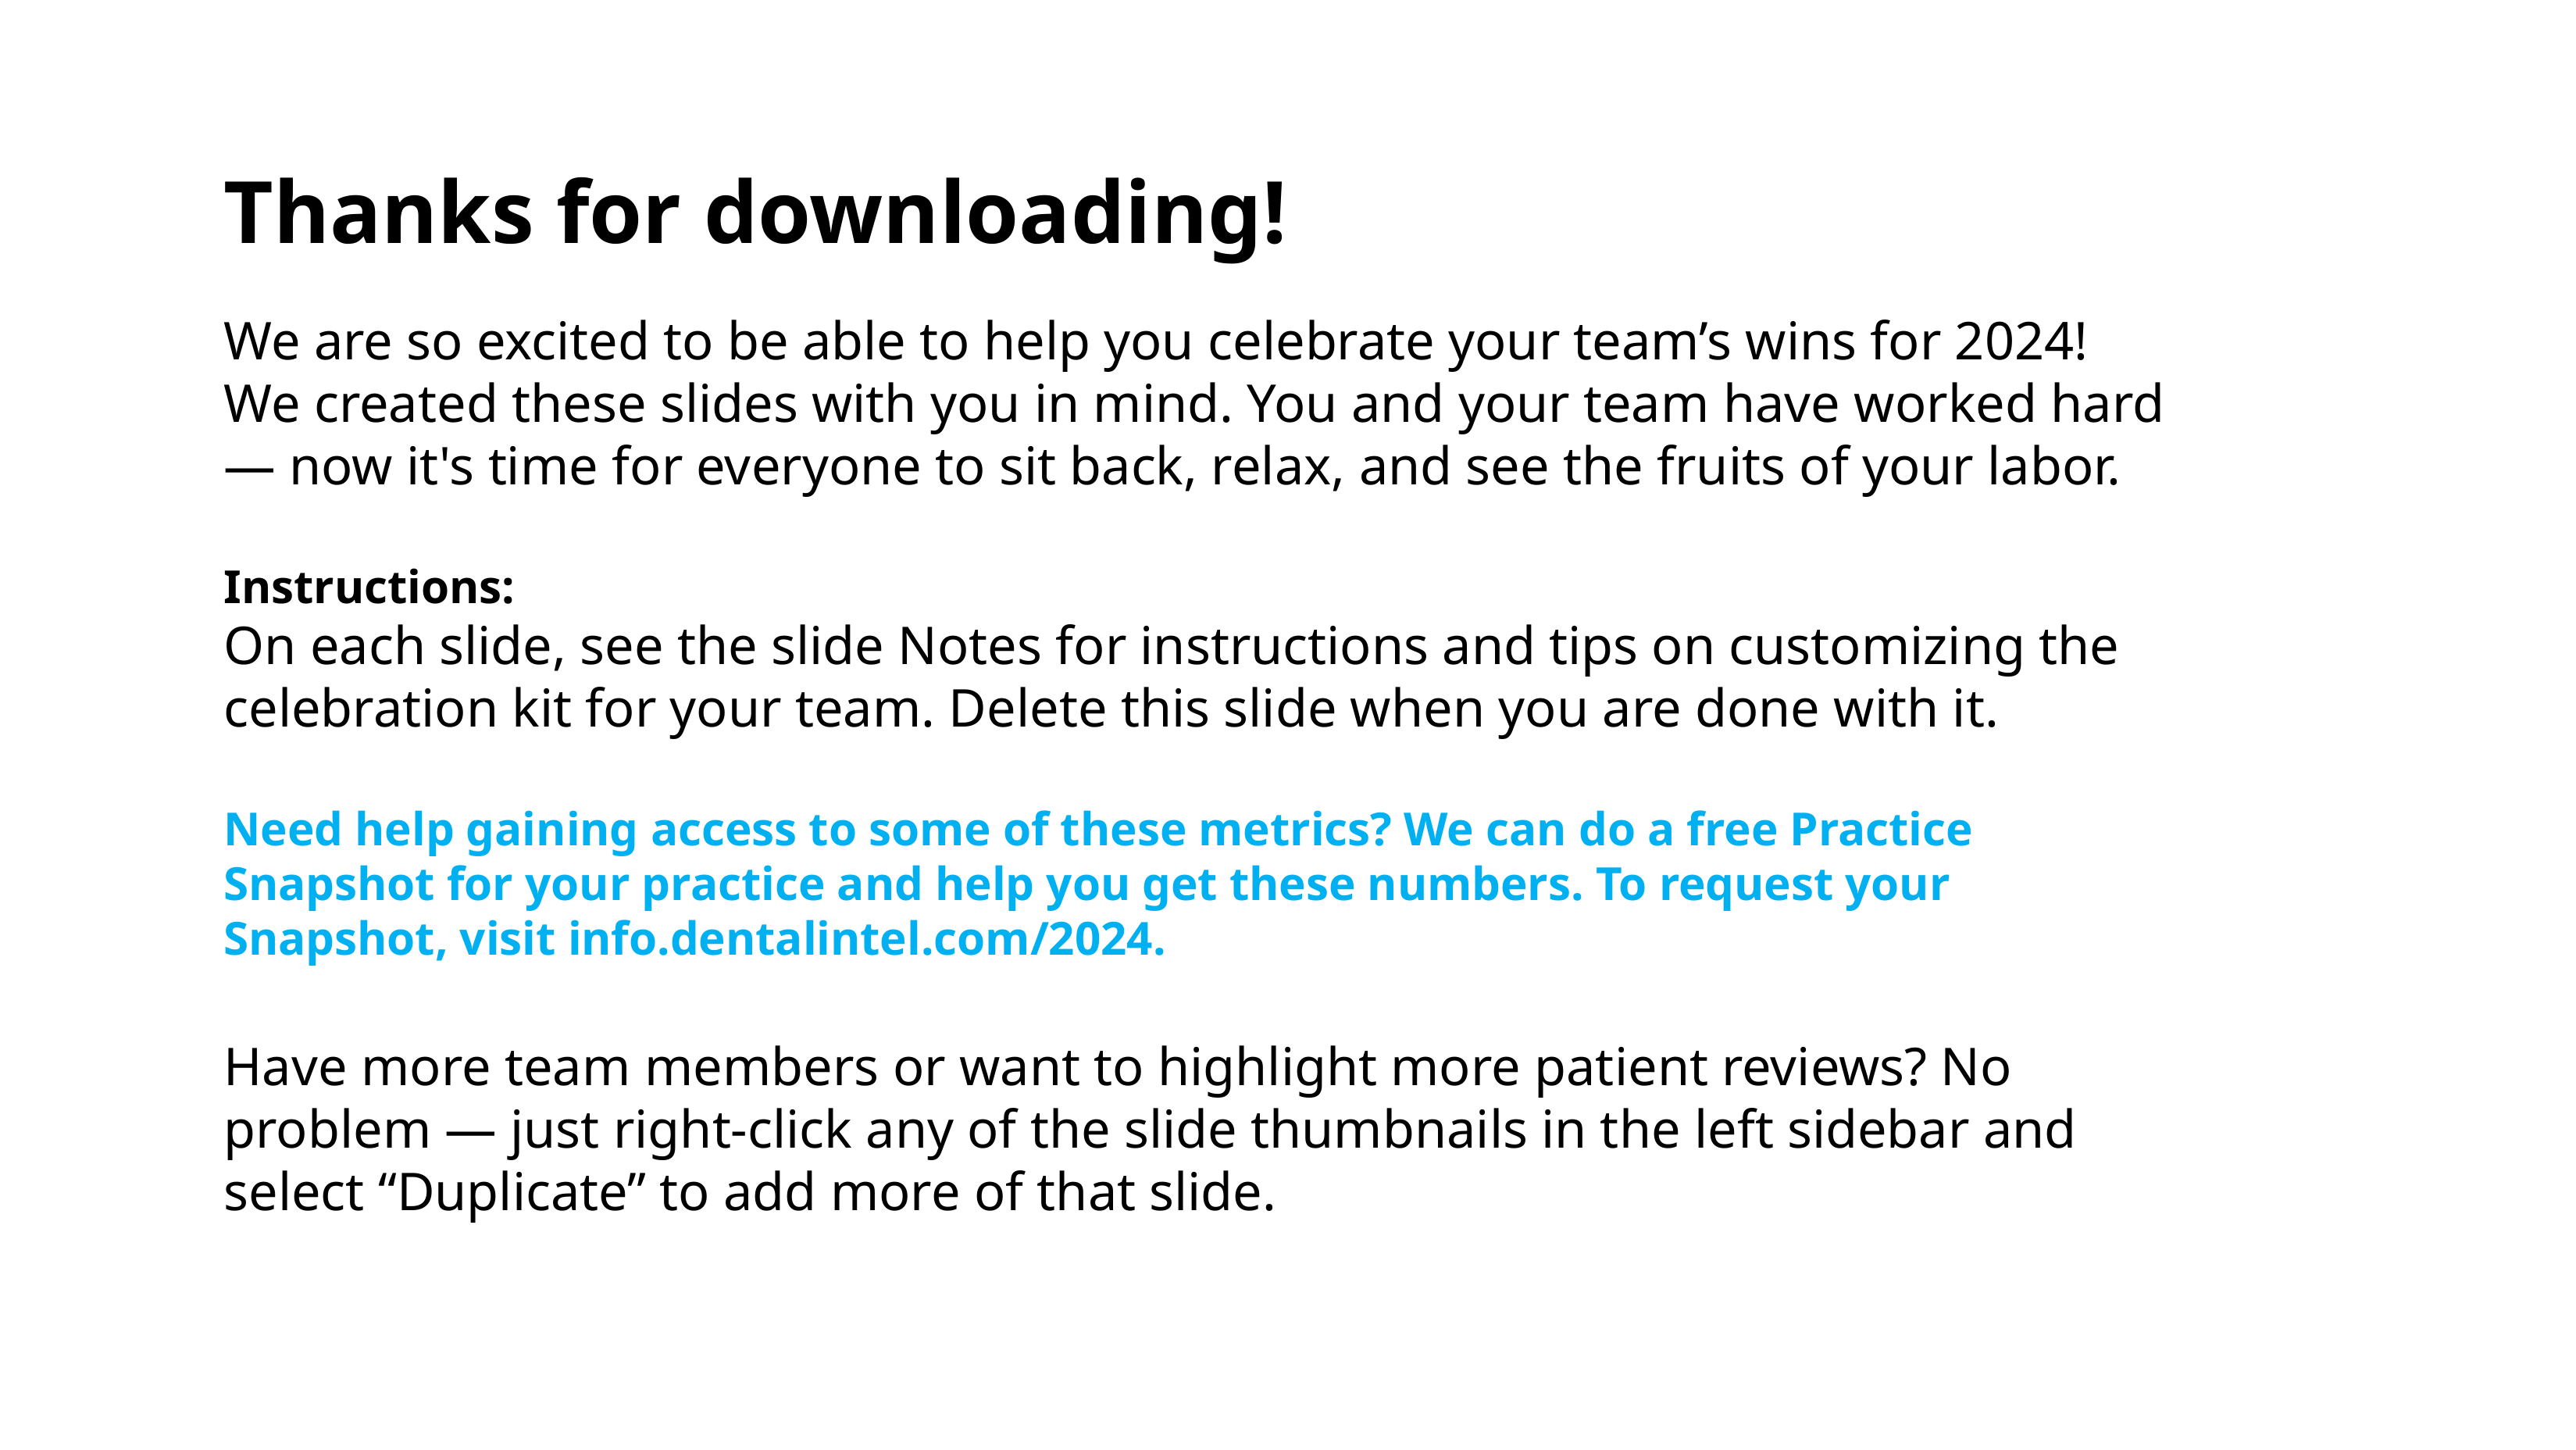

Thanks for downloading!
We are so excited to be able to help you celebrate your team’s wins for 2024! We created these slides with you in mind. You and your team have worked hard — now it's time for everyone to sit back, relax, and see the fruits of your labor.
Instructions:
On each slide, see the slide Notes for instructions and tips on customizing the celebration kit for your team. Delete this slide when you are done with it.
Need help gaining access to some of these metrics? We can do a free Practice Snapshot for your practice and help you get these numbers. To request your Snapshot, visit info.dentalintel.com/2024.
Have more team members or want to highlight more patient reviews? No problem — just right-click any of the slide thumbnails in the left sidebar and select “Duplicate” to add more of that slide.